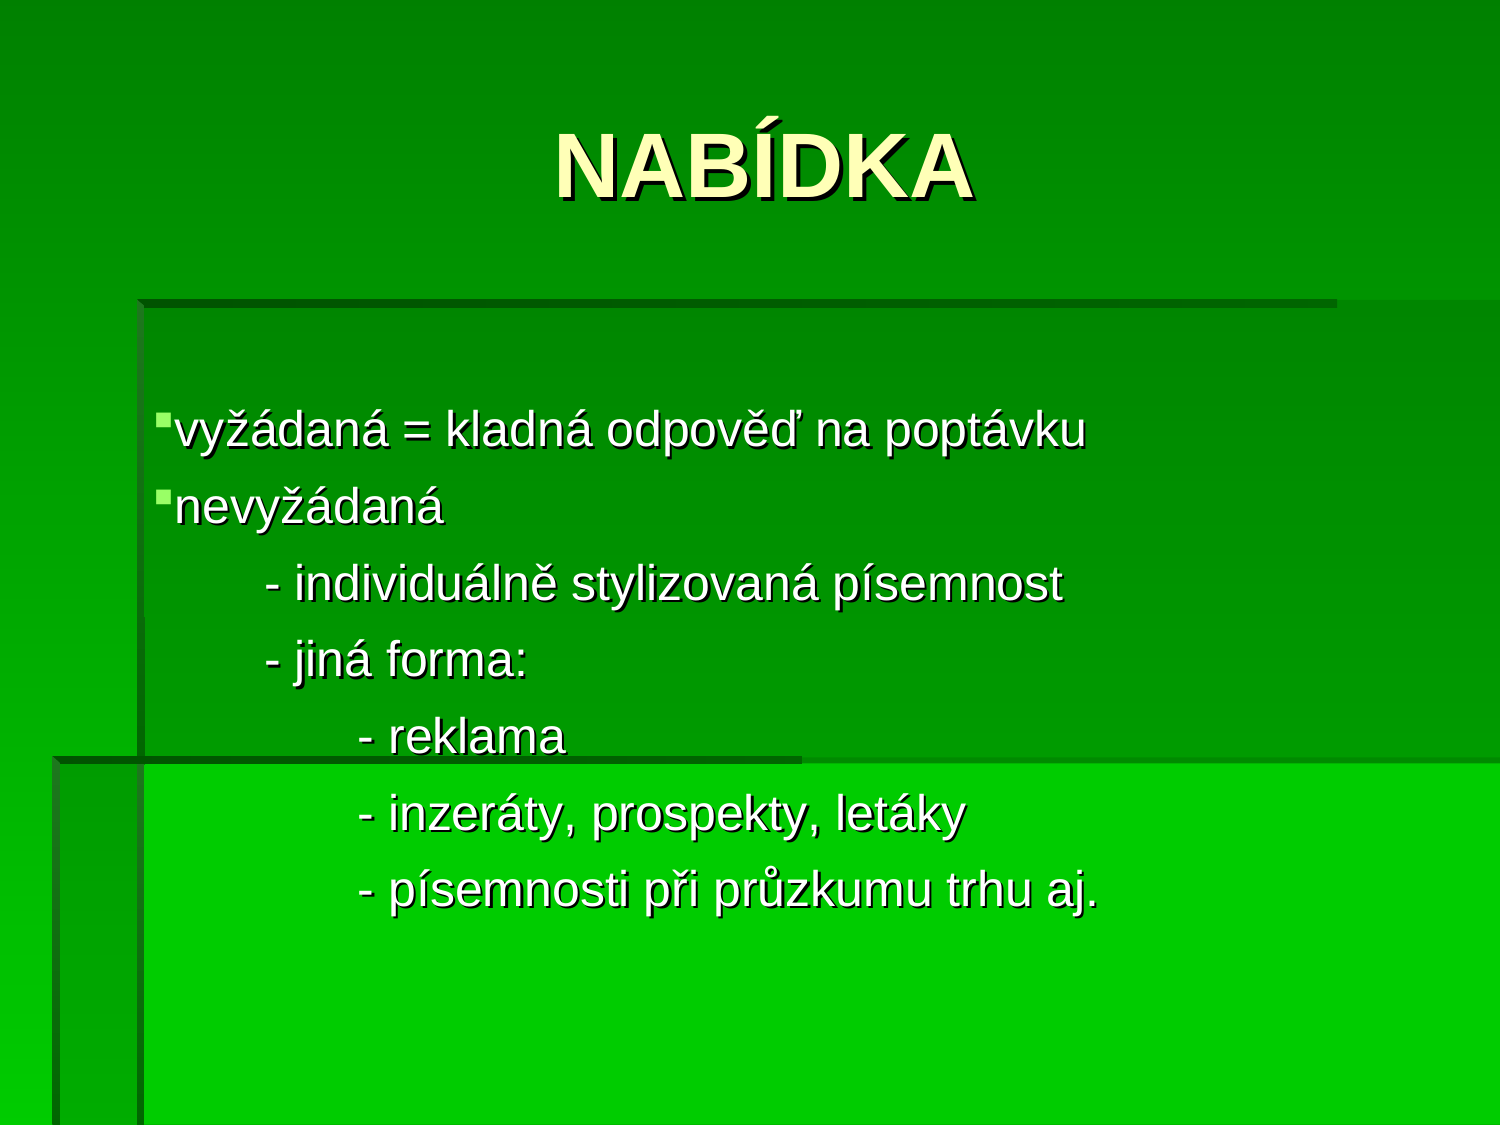

# NABÍDKA
vyžádaná = kladná odpověď na poptávku
nevyžádaná
	- individuálně stylizovaná písemnost
	- jiná forma:
		- reklama
		- inzeráty, prospekty, letáky
		- písemnosti při průzkumu trhu aj.